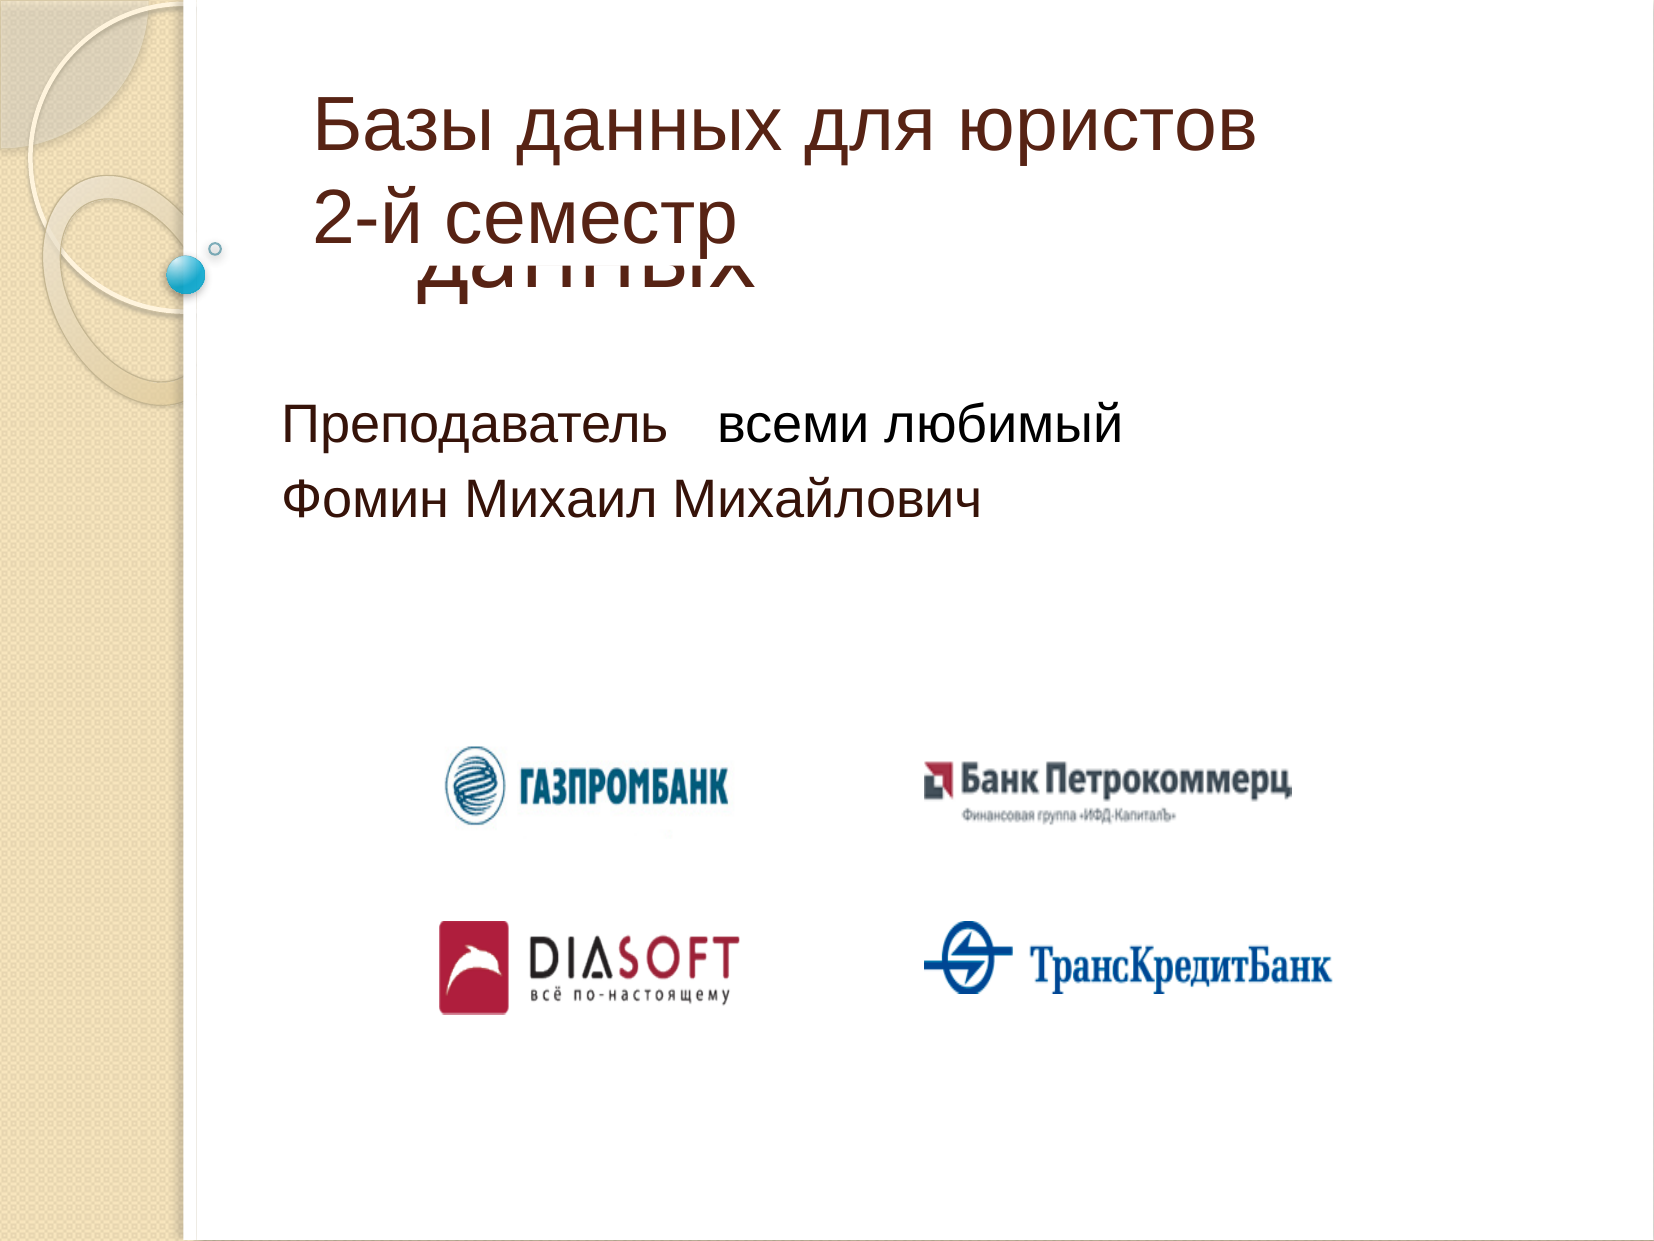

Базы данных для юристов
2-й семестр
# Сетевые базы данных
Преподаватель
Фомин Михаил Михайлович
всеми любимый